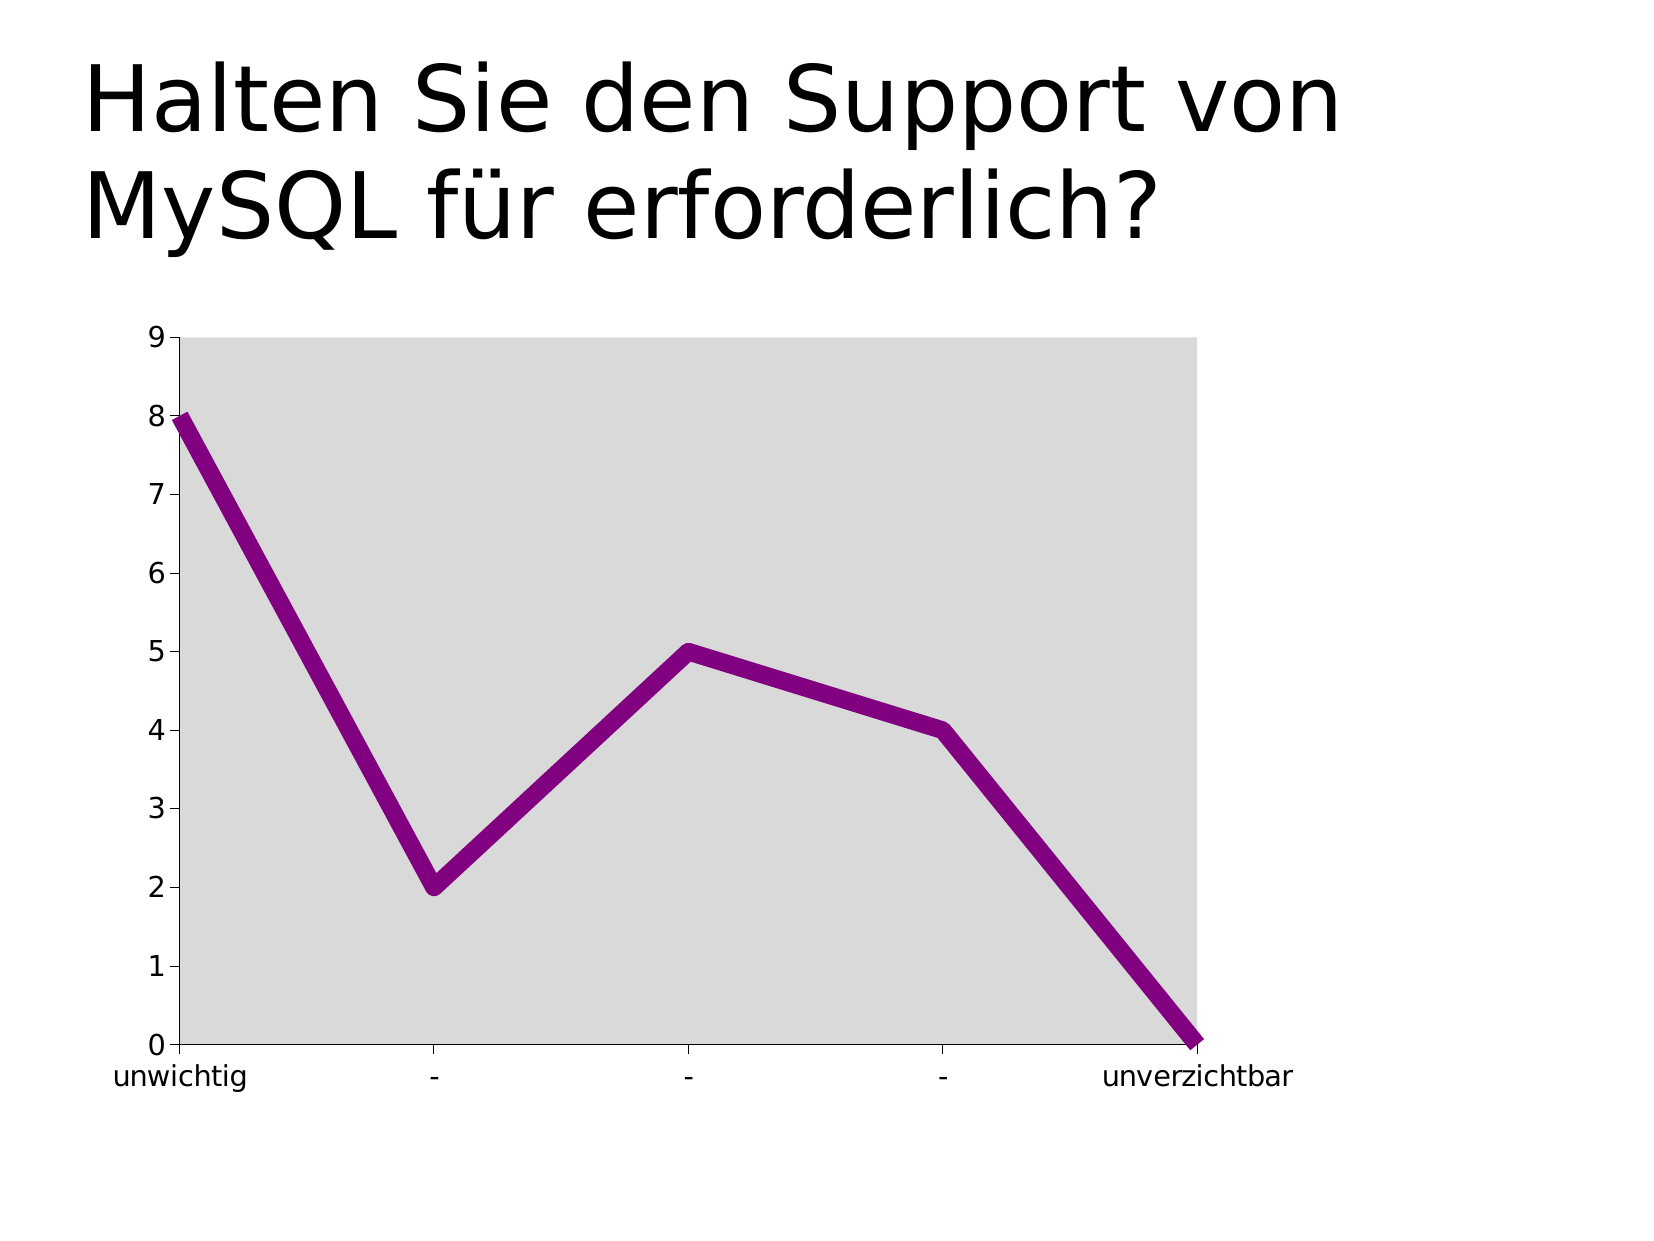

# Halten Sie den Support von MySQL für erforderlich?
### Chart
| Category | MySQL |
|---|---|
| unwichtig | 8.0 |
| - | 2.0 |
| - | 5.0 |
| - | 4.0 |
| unverzichtbar | 0.0 |